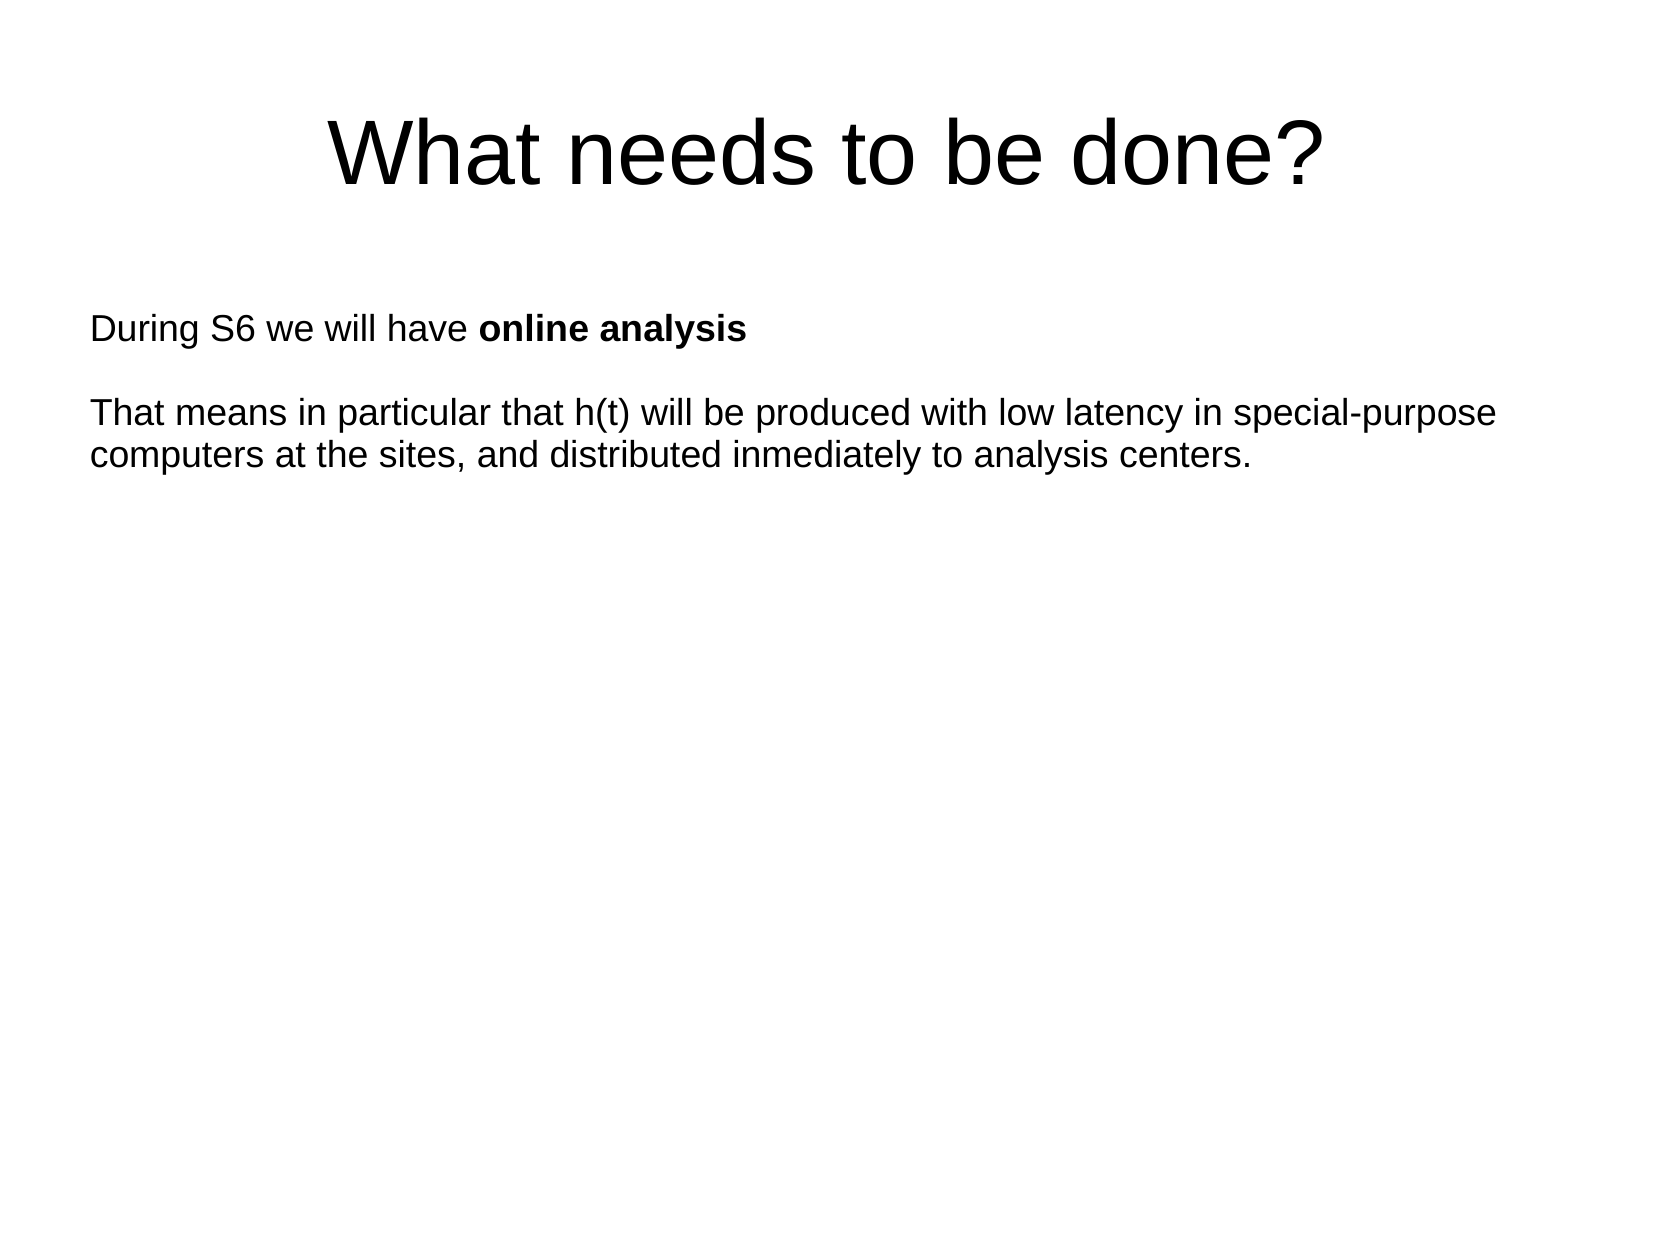

# What needs to be done?
During S6 we will have online analysis
That means in particular that h(t) will be produced with low latency in special-purpose computers at the sites, and distributed inmediately to analysis centers.